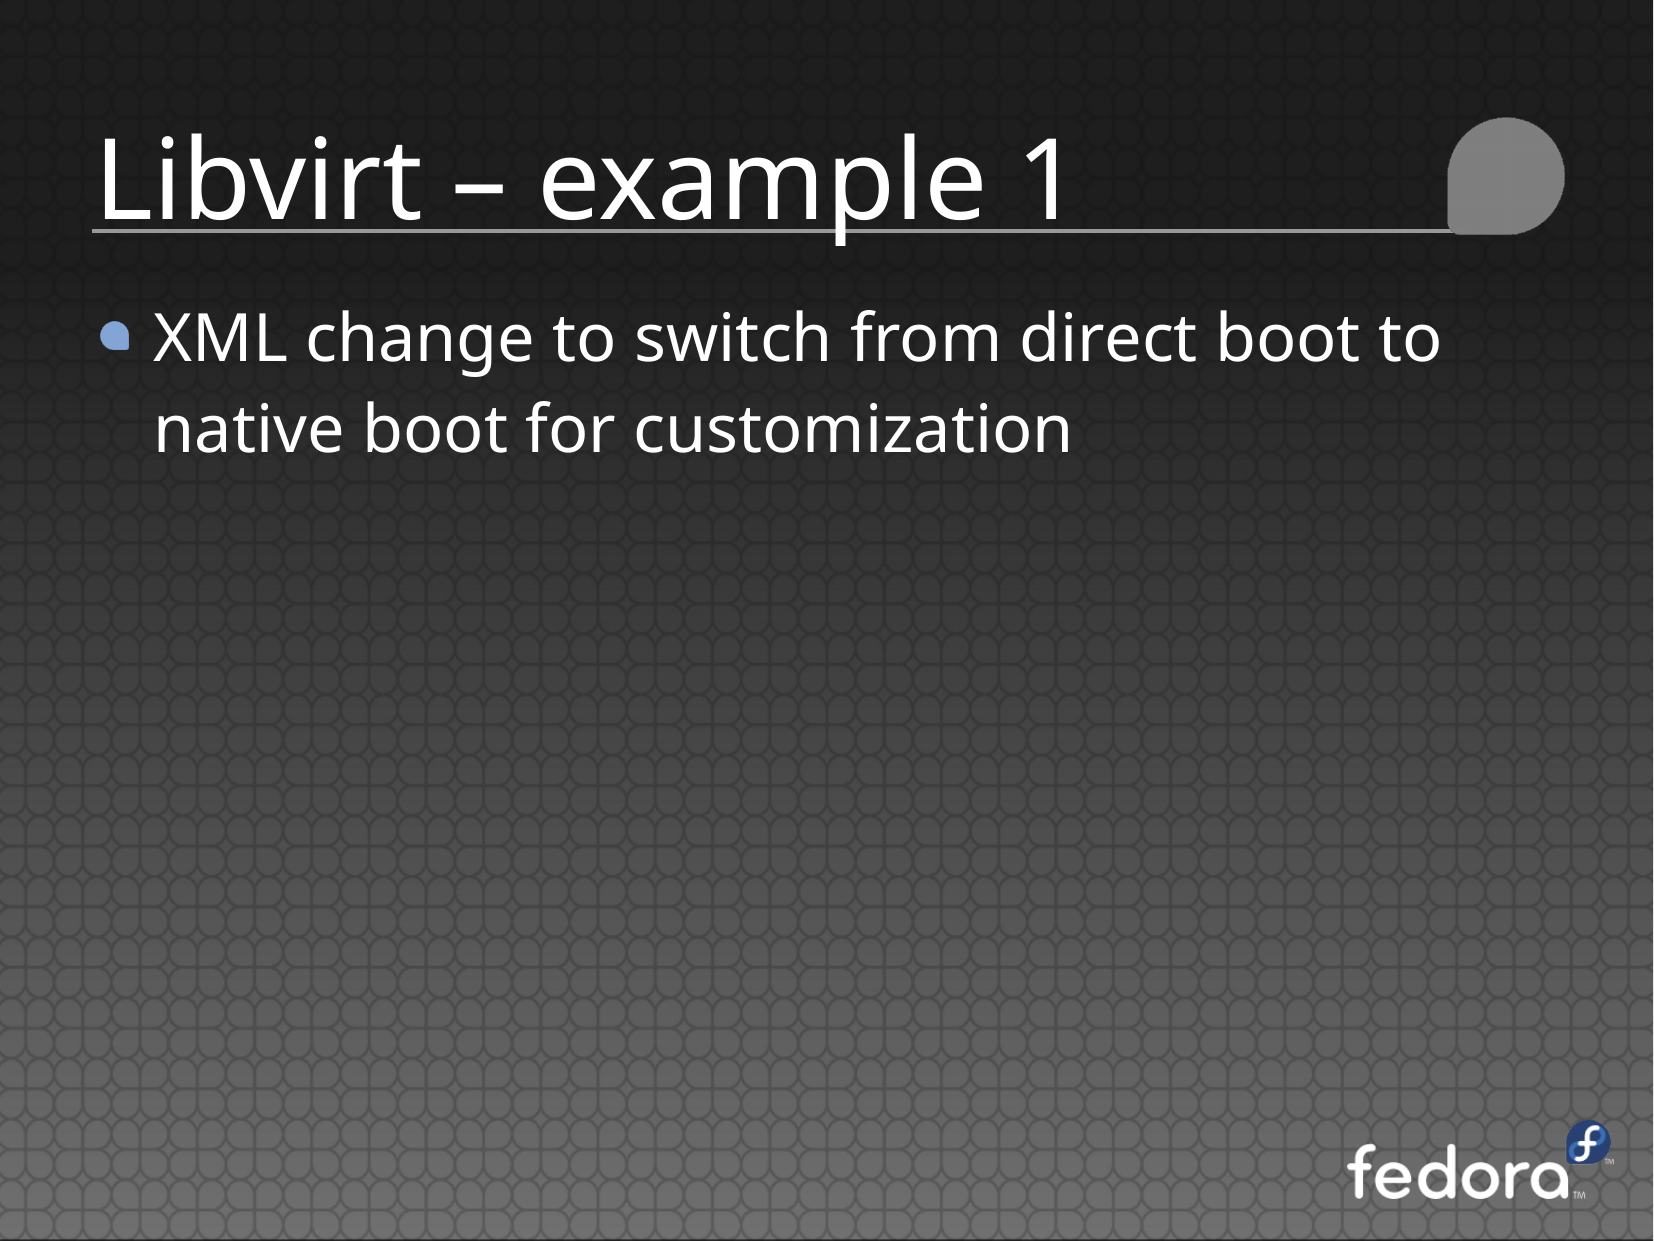

Libvirt – example 1
# XML change to switch from direct boot to native boot for customization